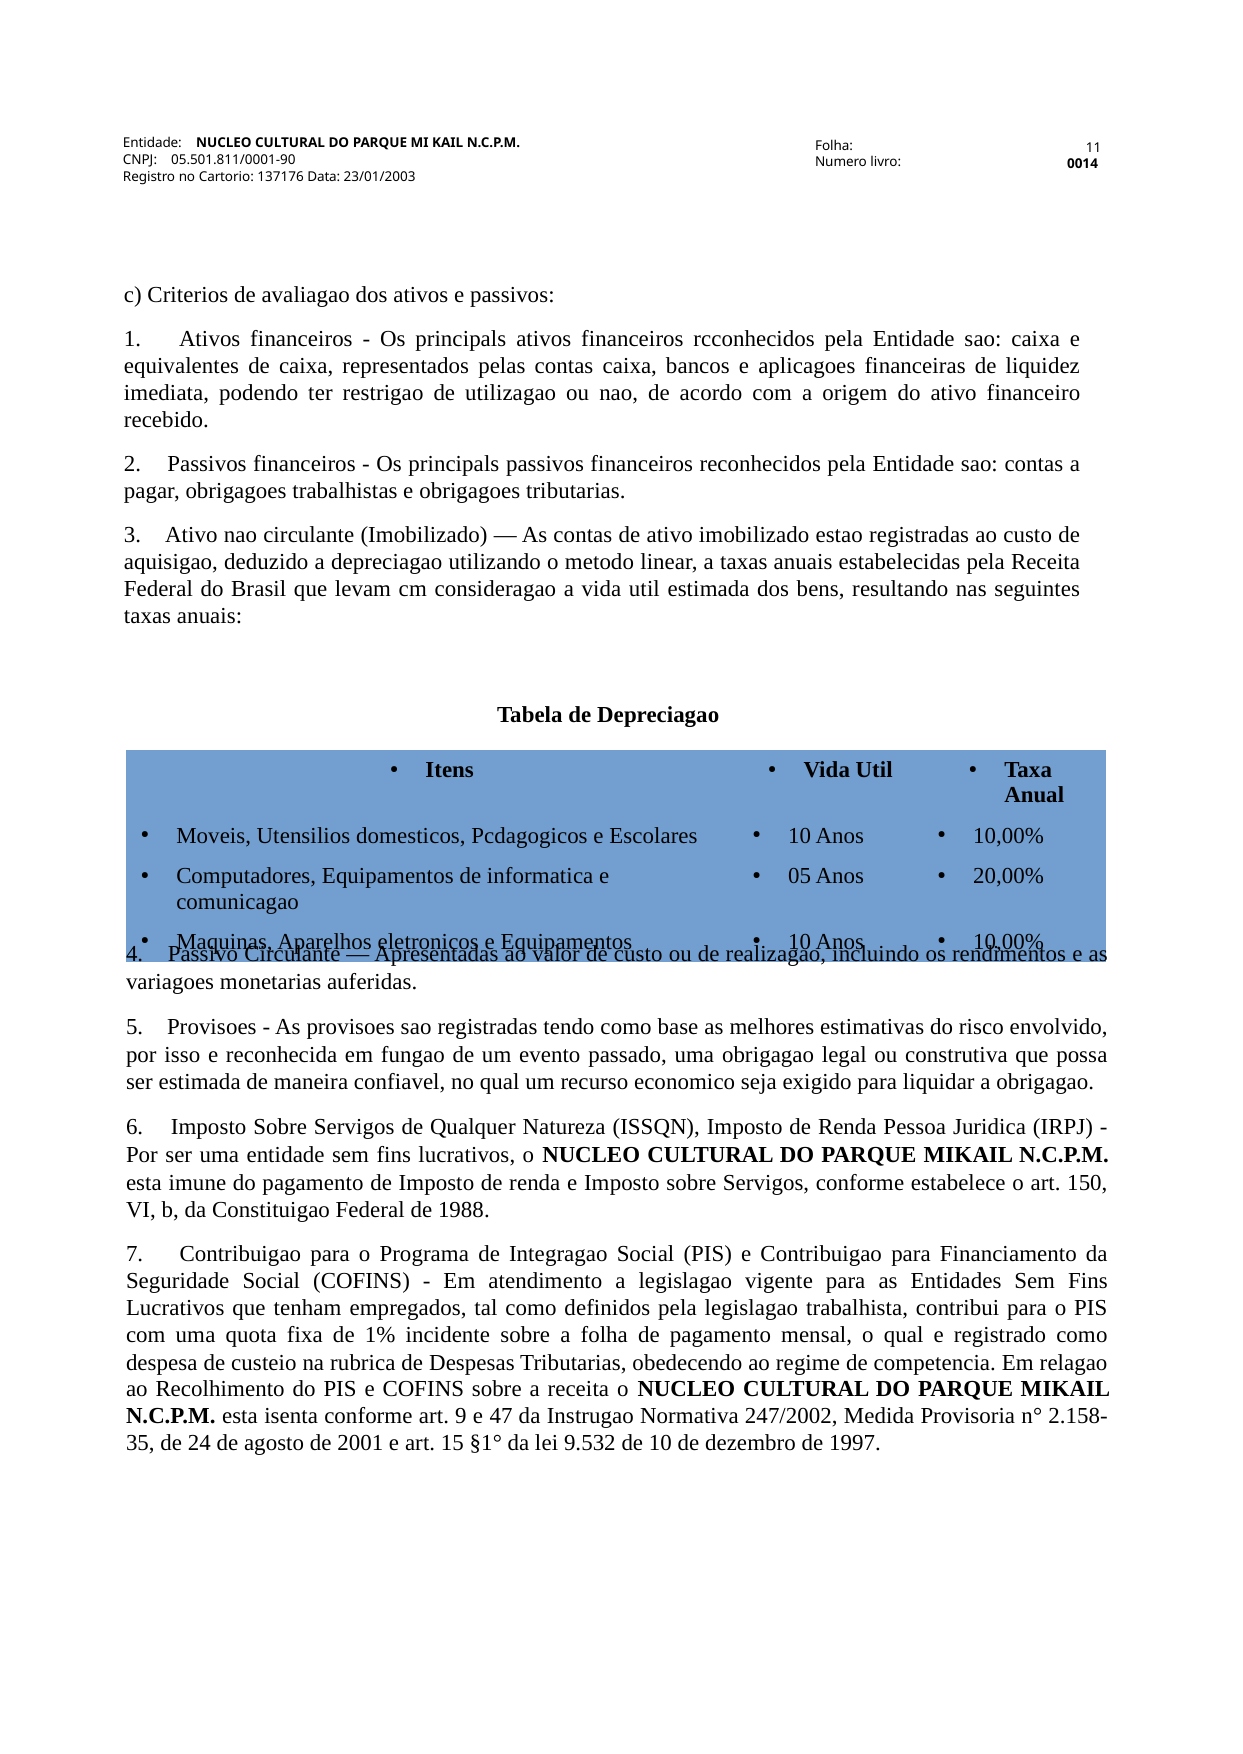

Entidade: NUCLEO CULTURAL DO PARQUE MI KAIL N.C.P.M.
CNPJ: 05.501.811/0001-90
Registro no Cartorio: 137176 Data: 23/01/2003
Folha:
Numero livro:
11
0014
c) Criterios de avaliagao dos ativos e passivos:
1. Ativos financeiros - Os principals ativos financeiros rcconhecidos pela Entidade sao: caixa e equivalentes de caixa, representados pelas contas caixa, bancos e aplicagoes financeiras de liquidez imediata, podendo ter restrigao de utilizagao ou nao, de acordo com a origem do ativo financeiro recebido.
2. Passivos financeiros - Os principals passivos financeiros reconhecidos pela Entidade sao: contas a pagar, obrigagoes trabalhistas e obrigagoes tributarias.
3. Ativo nao circulante (Imobilizado) — As contas de ativo imobilizado estao registradas ao custo de aquisigao, deduzido a depreciagao utilizando o metodo linear, a taxas anuais estabelecidas pela Receita Federal do Brasil que levam cm consideragao a vida util estimada dos bens, resultando nas seguintes taxas anuais:
Tabela de Depreciagao
| Itens | Vida Util | Taxa Anual |
| --- | --- | --- |
| Moveis, Utensilios domesticos, Pcdagogicos e Escolares | 10 Anos | 10,00% |
| Computadores, Equipamentos de informatica e comunicagao | 05 Anos | 20,00% |
| Maquinas, Aparelhos eletronicos e Equipamentos | 10 Anos | 10,00% |
4. Passivo Circulante — Apresentadas ao valor de custo ou de realizagao, incluindo os rendimentos e as variagoes monetarias auferidas.
5. Provisoes - As provisoes sao registradas tendo como base as melhores estimativas do risco envolvido, por isso e reconhecida em fungao de um evento passado, uma obrigagao legal ou construtiva que possa ser estimada de maneira confiavel, no qual um recurso economico seja exigido para liquidar a obrigagao.
6. Imposto Sobre Servigos de Qualquer Natureza (ISSQN), Imposto de Renda Pessoa Juridica (IRPJ) - Por ser uma entidade sem fins lucrativos, o NUCLEO CULTURAL DO PARQUE MIKAIL N.C.P.M. esta imune do pagamento de Imposto de renda e Imposto sobre Servigos, conforme estabelece o art. 150, VI, b, da Constituigao Federal de 1988.
7. Contribuigao para o Programa de Integragao Social (PIS) e Contribuigao para Financiamento da Seguridade Social (COFINS) - Em atendimento a legislagao vigente para as Entidades Sem Fins Lucrativos que tenham empregados, tal como definidos pela legislagao trabalhista, contribui para o PIS com uma quota fixa de 1% incidente sobre a folha de pagamento mensal, o qual e registrado como despesa de custeio na rubrica de Despesas Tributarias, obedecendo ao regime de competencia. Em relagao ao Recolhimento do PIS e COFINS sobre a receita o NUCLEO CULTURAL DO PARQUE MIKAIL N.C.P.M. esta isenta conforme art. 9 e 47 da Instrugao Normativa 247/2002, Medida Provisoria n° 2.158-35, de 24 de agosto de 2001 e art. 15 §1° da lei 9.532 de 10 de dezembro de 1997.